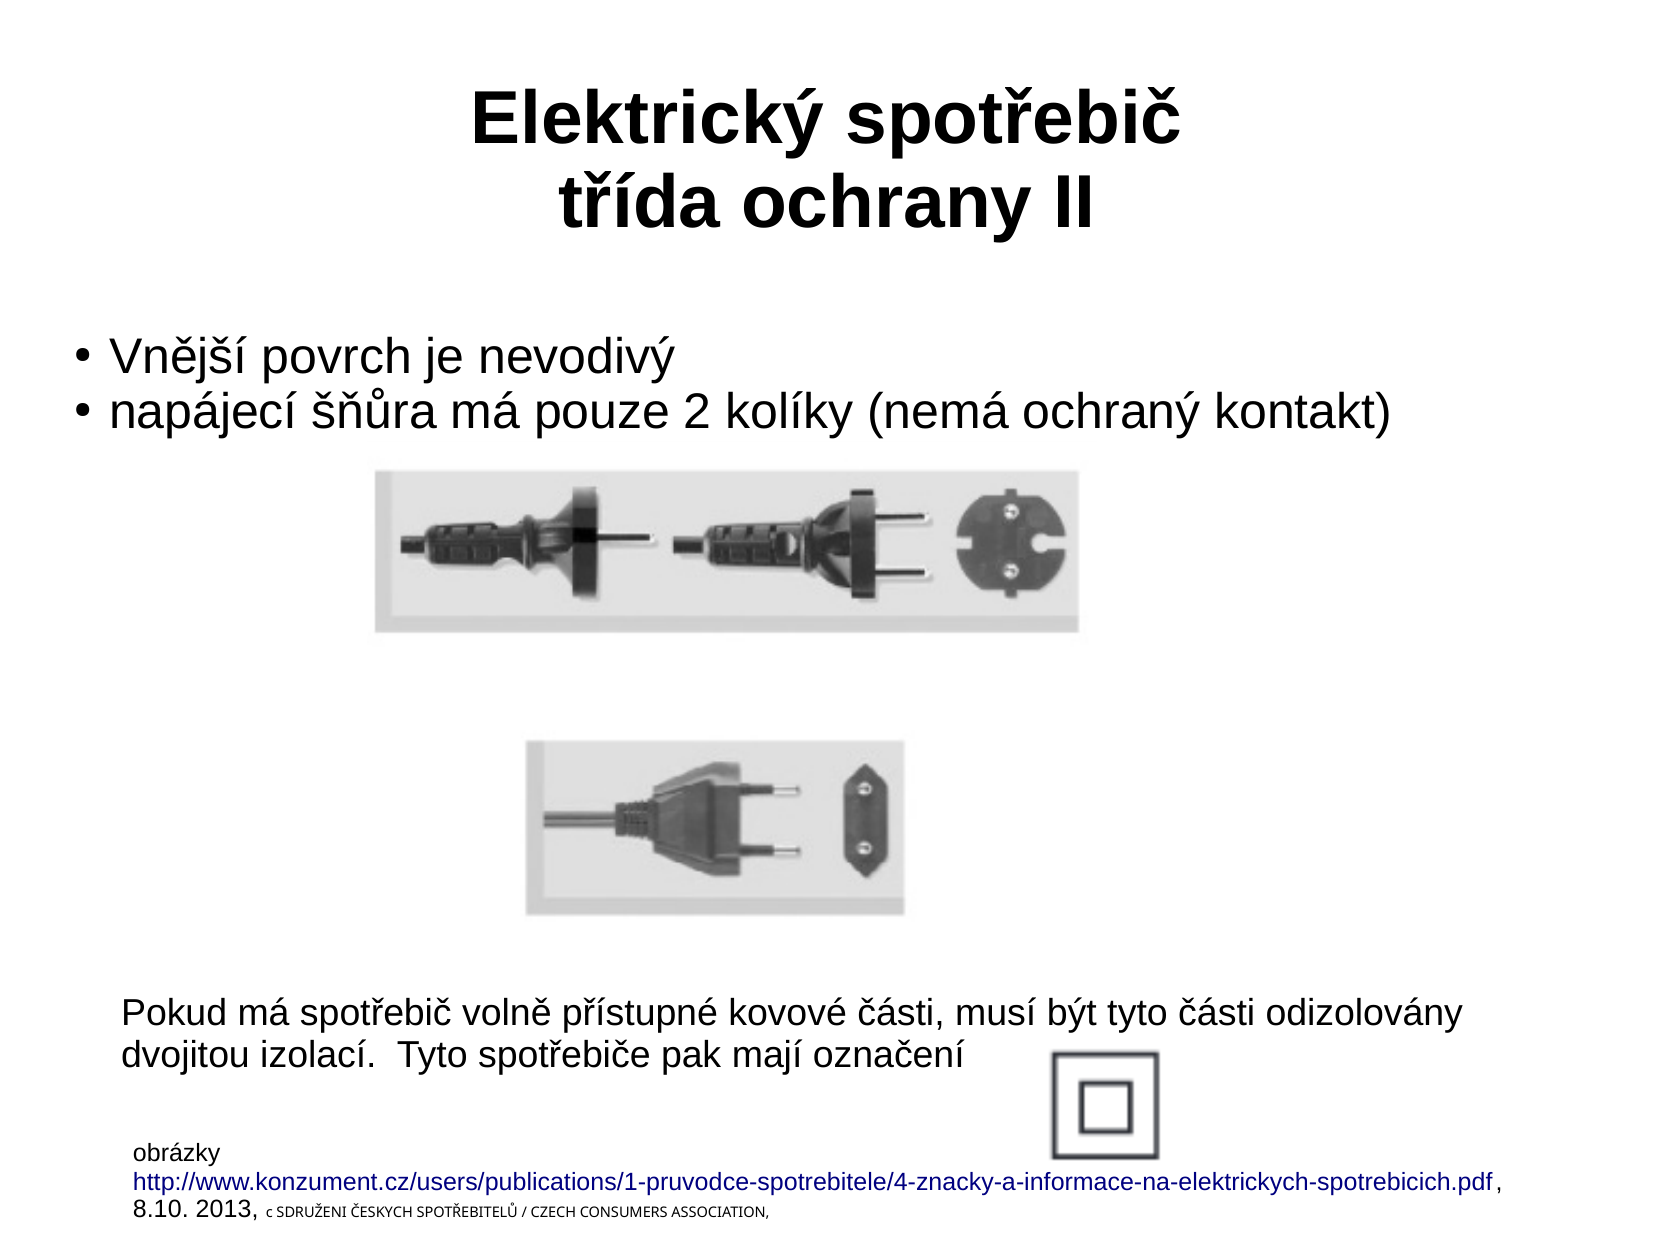

# Elektrický spotřebič třída ochrany II
Vnější povrch je nevodivý
napájecí šňůra má pouze 2 kolíky (nemá ochraný kontakt)
Pokud má spotřebič volně přístupné kovové části, musí být tyto části odizolovány dvojitou izolací. Tyto spotřebiče pak mají označení
obrázkyhttp://www.konzument.cz/users/publications/1-pruvodce-spotrebitele/4-znacky-a-informace-na-elektrickych-spotrebicich.pdf,
8.10. 2013, c SDRUŽENI ČESKYCH SPOTŘEBITELŮ / CZECH CONSUMERS ASSOCIATION,